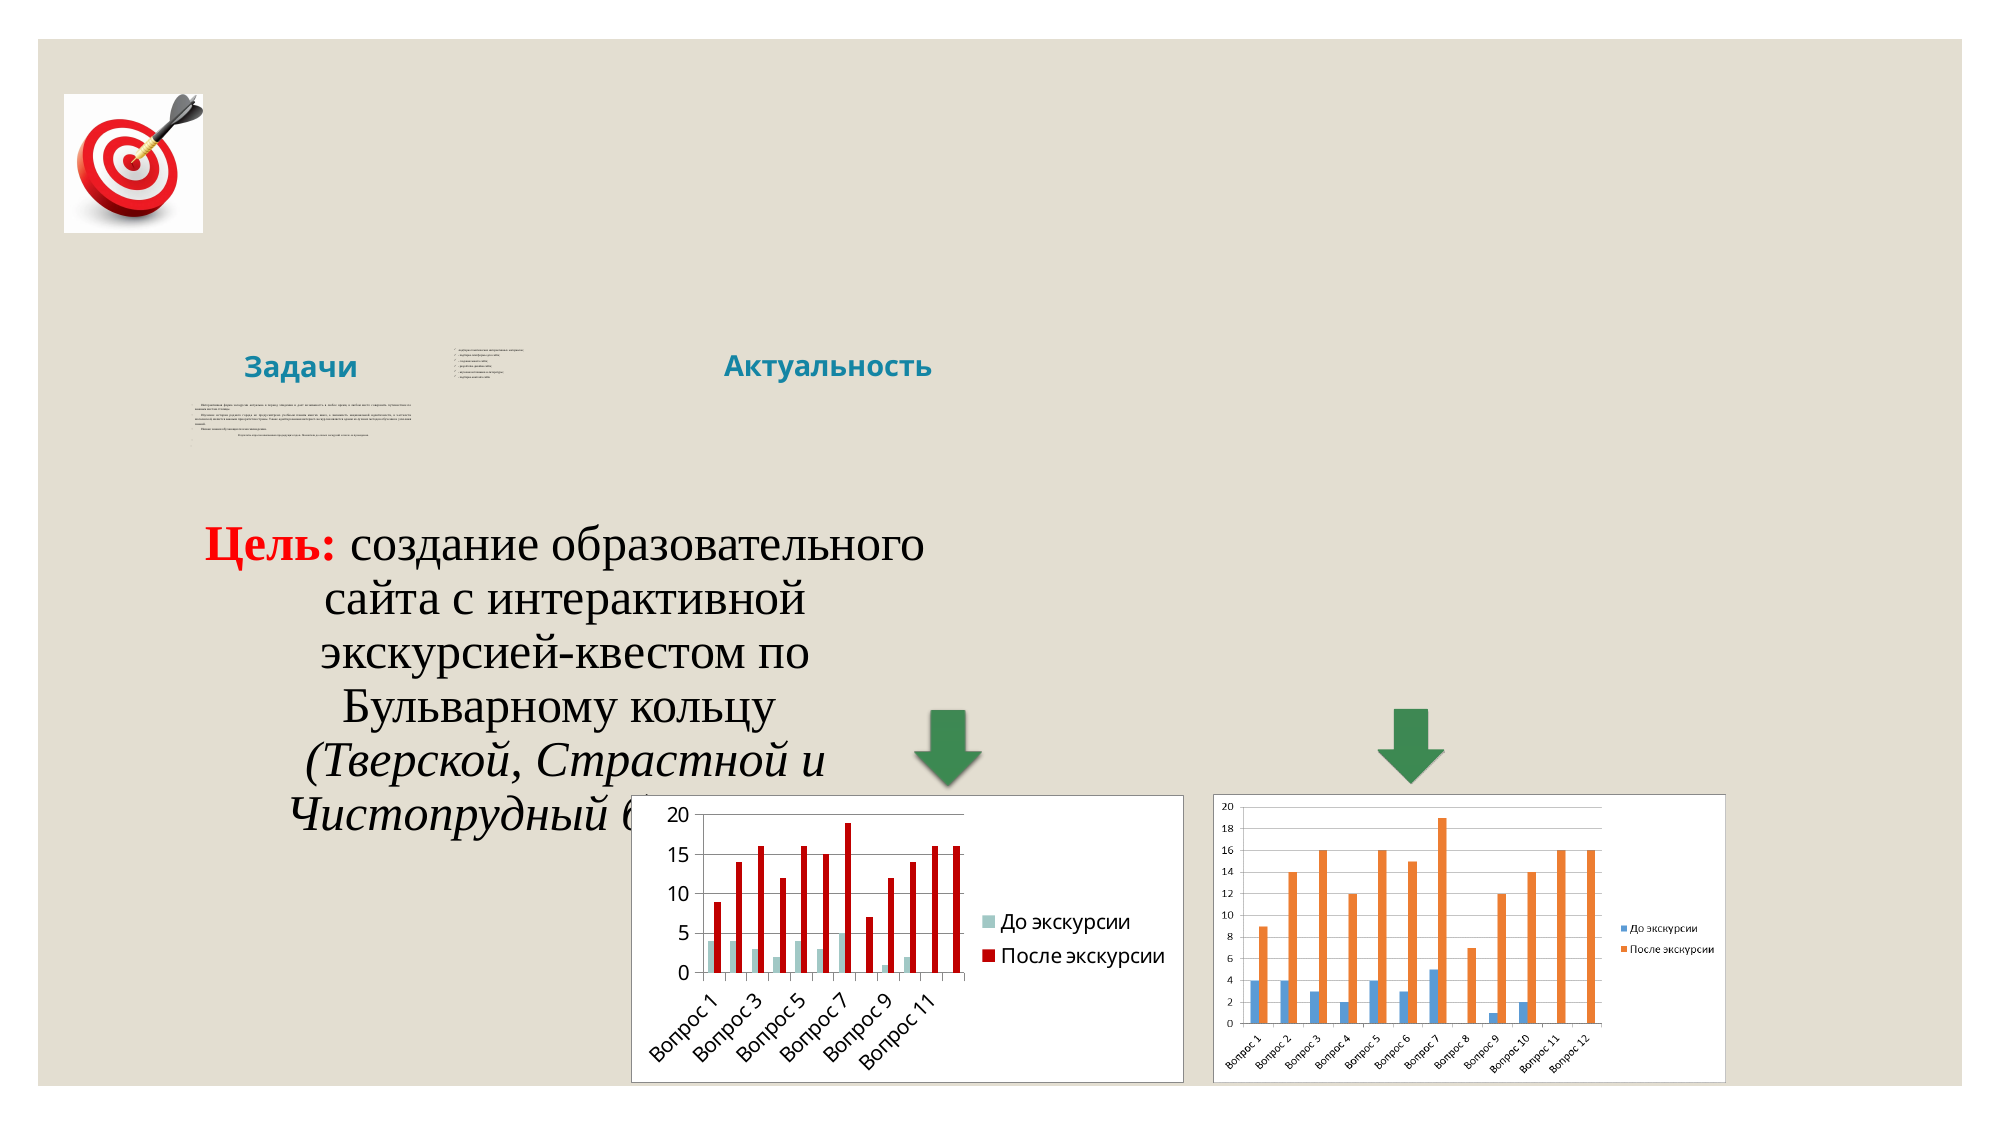

Задачи
-подборка тематических интерактивных материалов;
- подборка платформы для сайта;
- создание макета сайта;
- разработка дизайна сайта;
- изучение источников и литературы;
- подборка контента сайта
Актуальность
Интерактивная форма экскурсии актуальна в период эпидемии и дает возможность в любое время, в любом месте совершить путешествие по важным местам столицы.
Изучение истории родного города не предусмотрено учебным планом многих школ, а значимость национальной идентичности, в частности московской, является важным приоритетом страны. Также адаптированная интернет-экскурсия является одним из лучших методов обучения и усвоения знаний.
Низкие знания обучающихся в москвоведении.
Результаты опросов школьников предыдущих годов. Показатели до очных экскурсий и после ее проведения.
# Цель: создание образовательного сайта с интерактивной экскурсией-квестом по Бульварному кольцу (Тверской, Страстной и Чистопрудный бульвары)
### Chart
| Category | До экскурсии | После экскурсии |
|---|---|---|
| Вопрос 1 | 4.0 | 9.0 |
| Вопрос 2 | 4.0 | 14.0 |
| Вопрос 3 | 3.0 | 16.0 |
| Вопрос 4 | 2.0 | 12.0 |
| Вопрос 5 | 4.0 | 16.0 |
| Вопрос 6 | 3.0 | 15.0 |
| Вопрос 7 | 5.0 | 19.0 |
| Вопрос 8 | 0.0 | 7.0 |
| Вопрос 9 | 1.0 | 12.0 |
| Вопрос 10 | 2.0 | 14.0 |
| Вопрос 11 | 0.0 | 16.0 |
| Вопрос 12 | 0.0 | 16.0 |